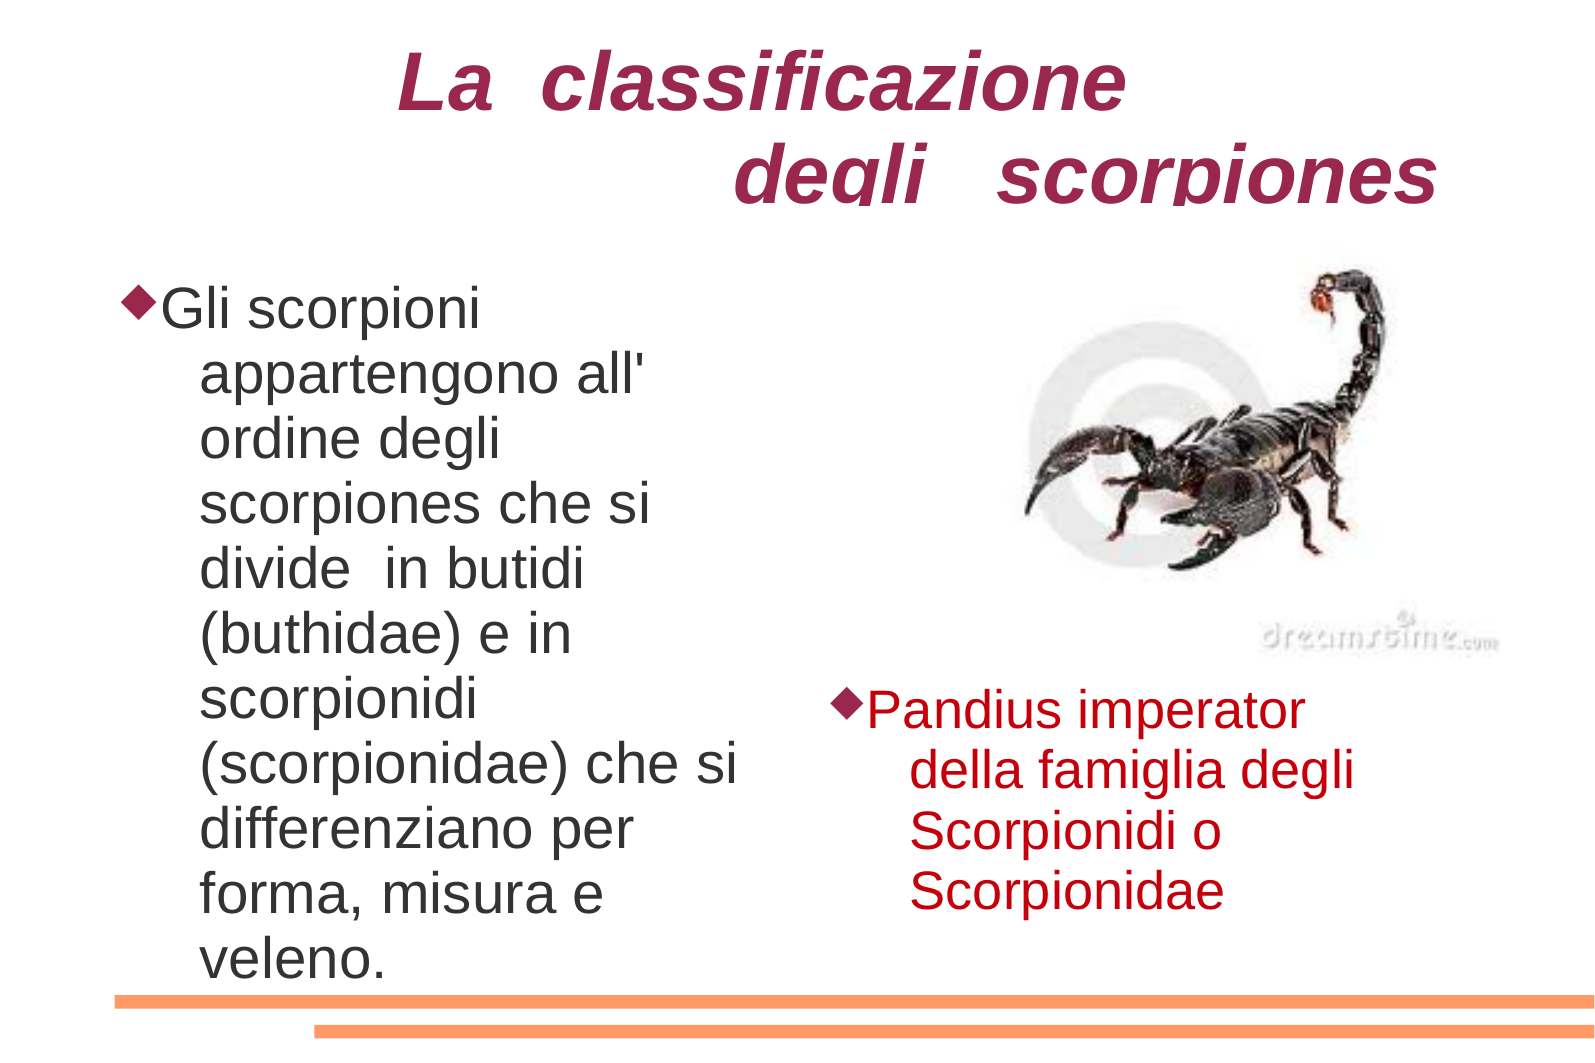

# La classificazione degli scorpiones
Gli scorpioni appartengono all' ordine degli scorpiones che si divide in butidi (buthidae) e in scorpionidi (scorpionidae) che si differenziano per forma, misura e veleno.
Pandius imperator
della famiglia degli Scorpionidi o Scorpionidae